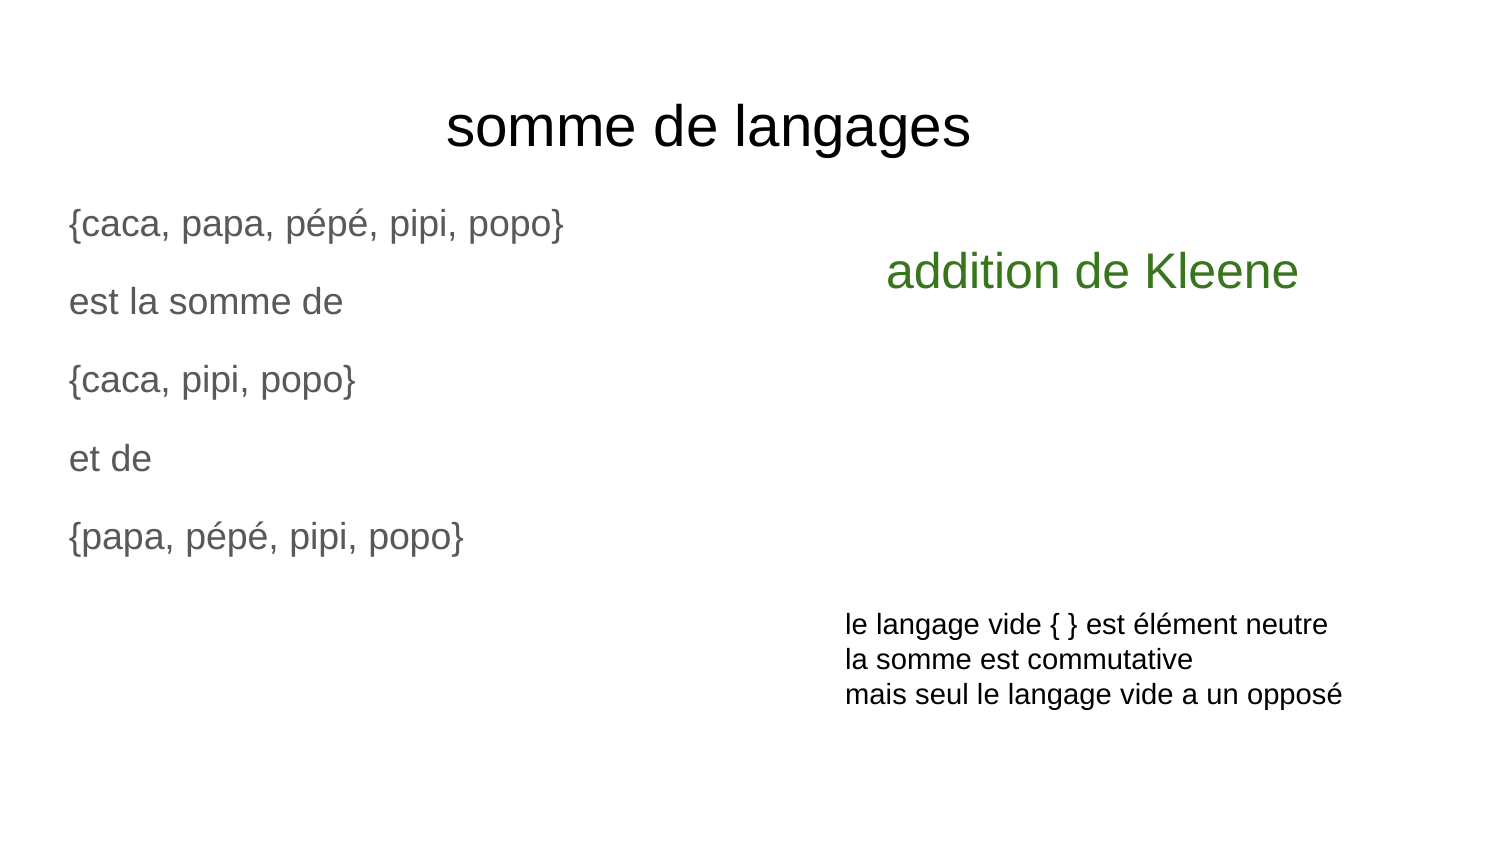

# somme de langages
{caca, papa, pépé, pipi, popo}
est la somme de
{caca, pipi, popo}
et de
{papa, pépé, pipi, popo}
addition de Kleene
le langage vide { } est élément neutre
la somme est commutative
mais seul le langage vide a un opposé